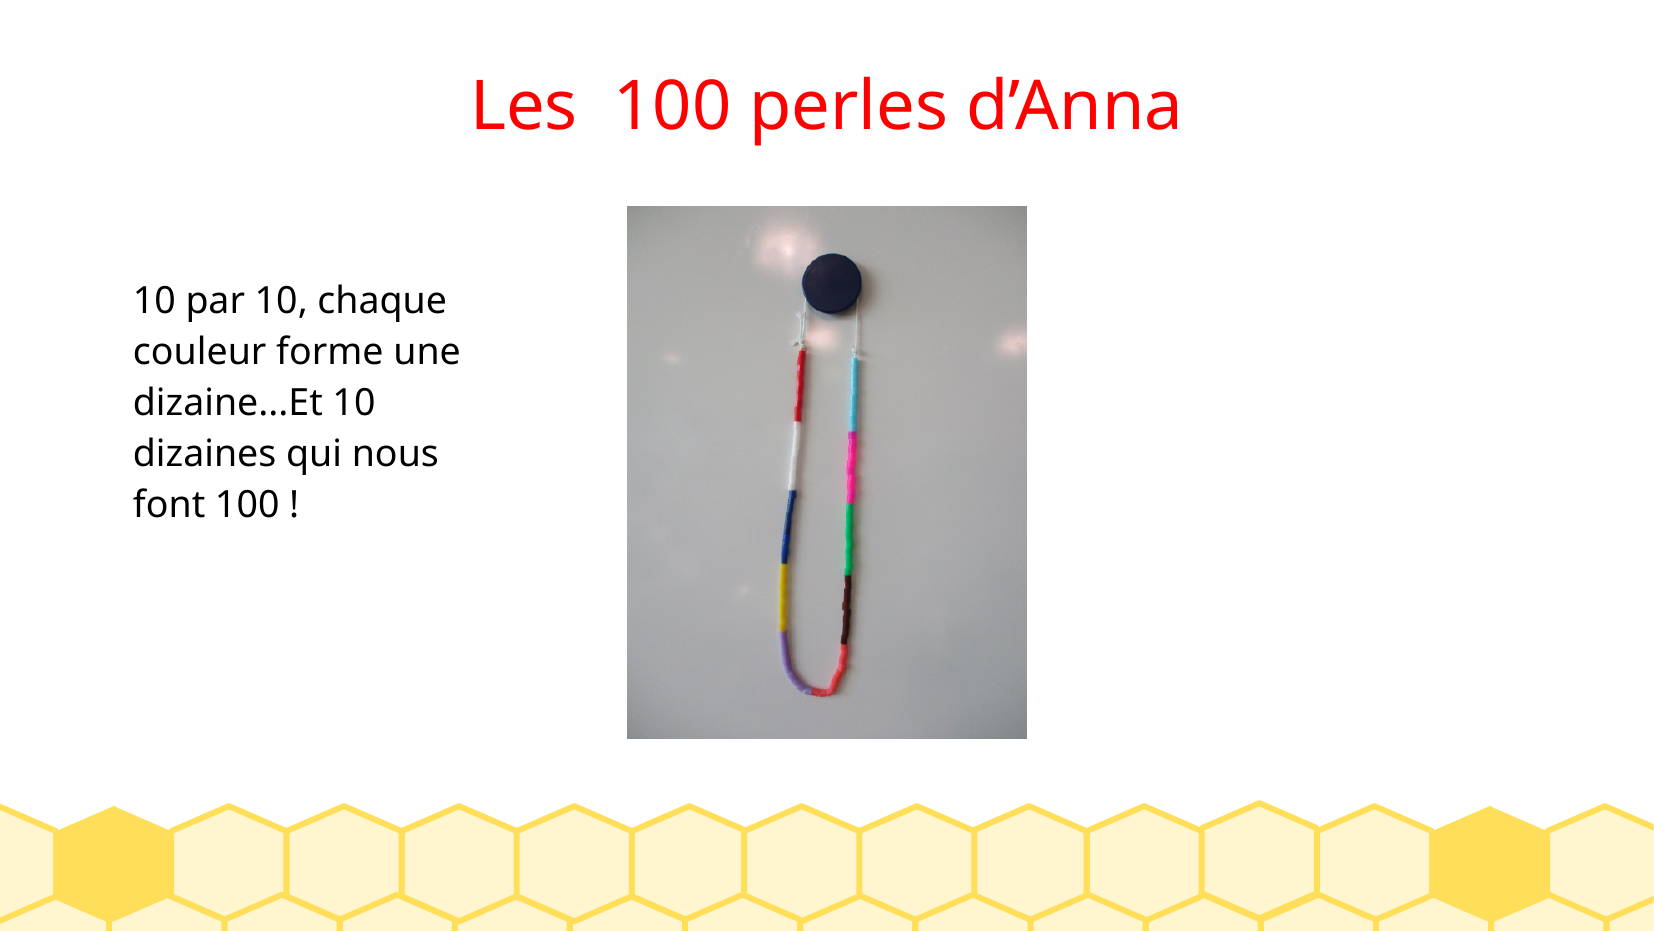

# Les 100 perles d’Anna
10 par 10, chaque couleur forme une dizaine...Et 10 dizaines qui nous font 100 !